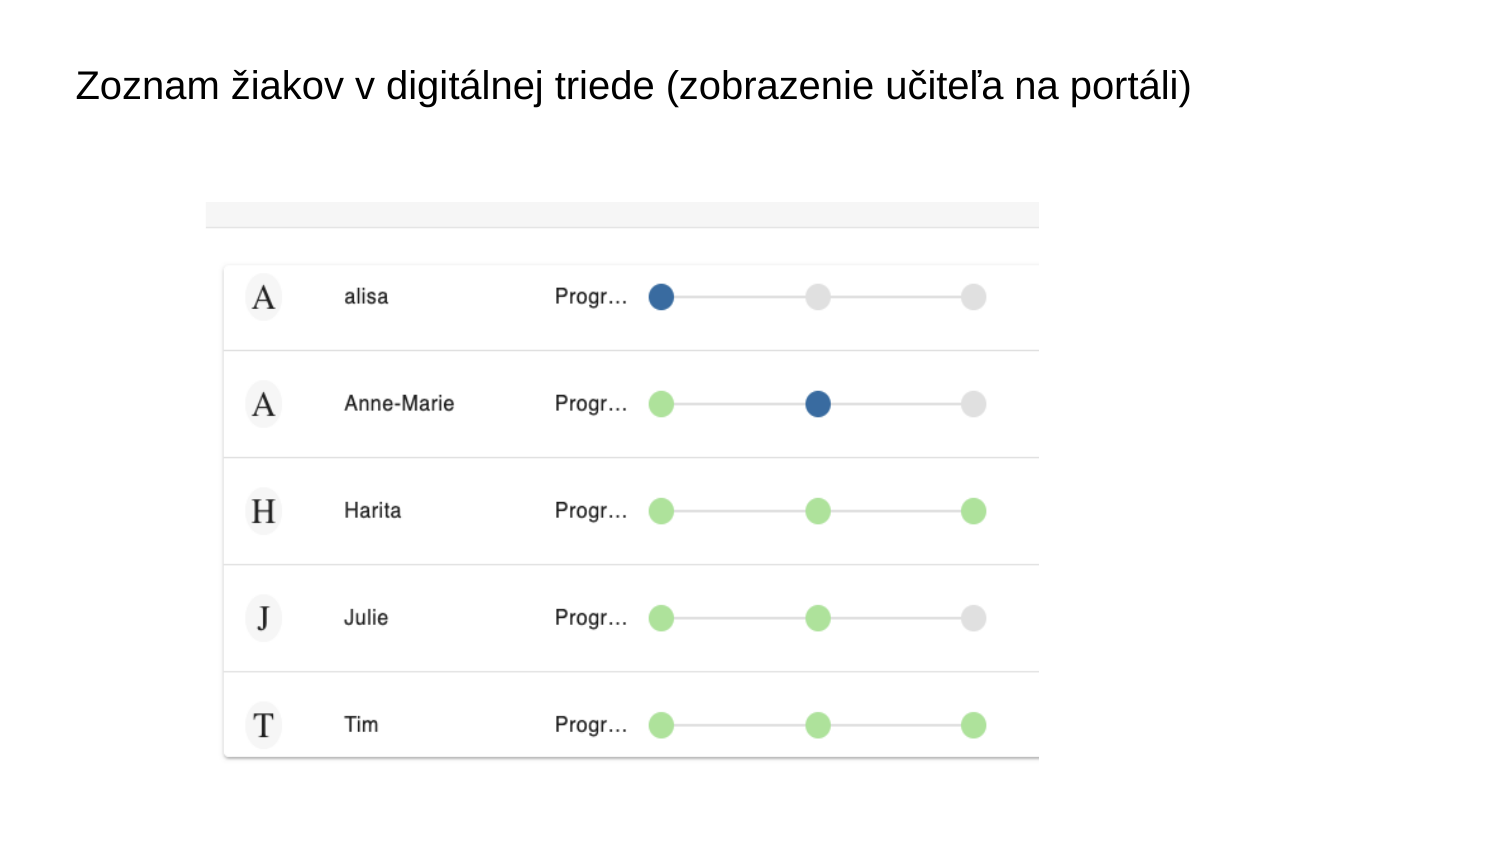

# Zoznam žiakov v digitálnej triede (zobrazenie učiteľa na portáli)